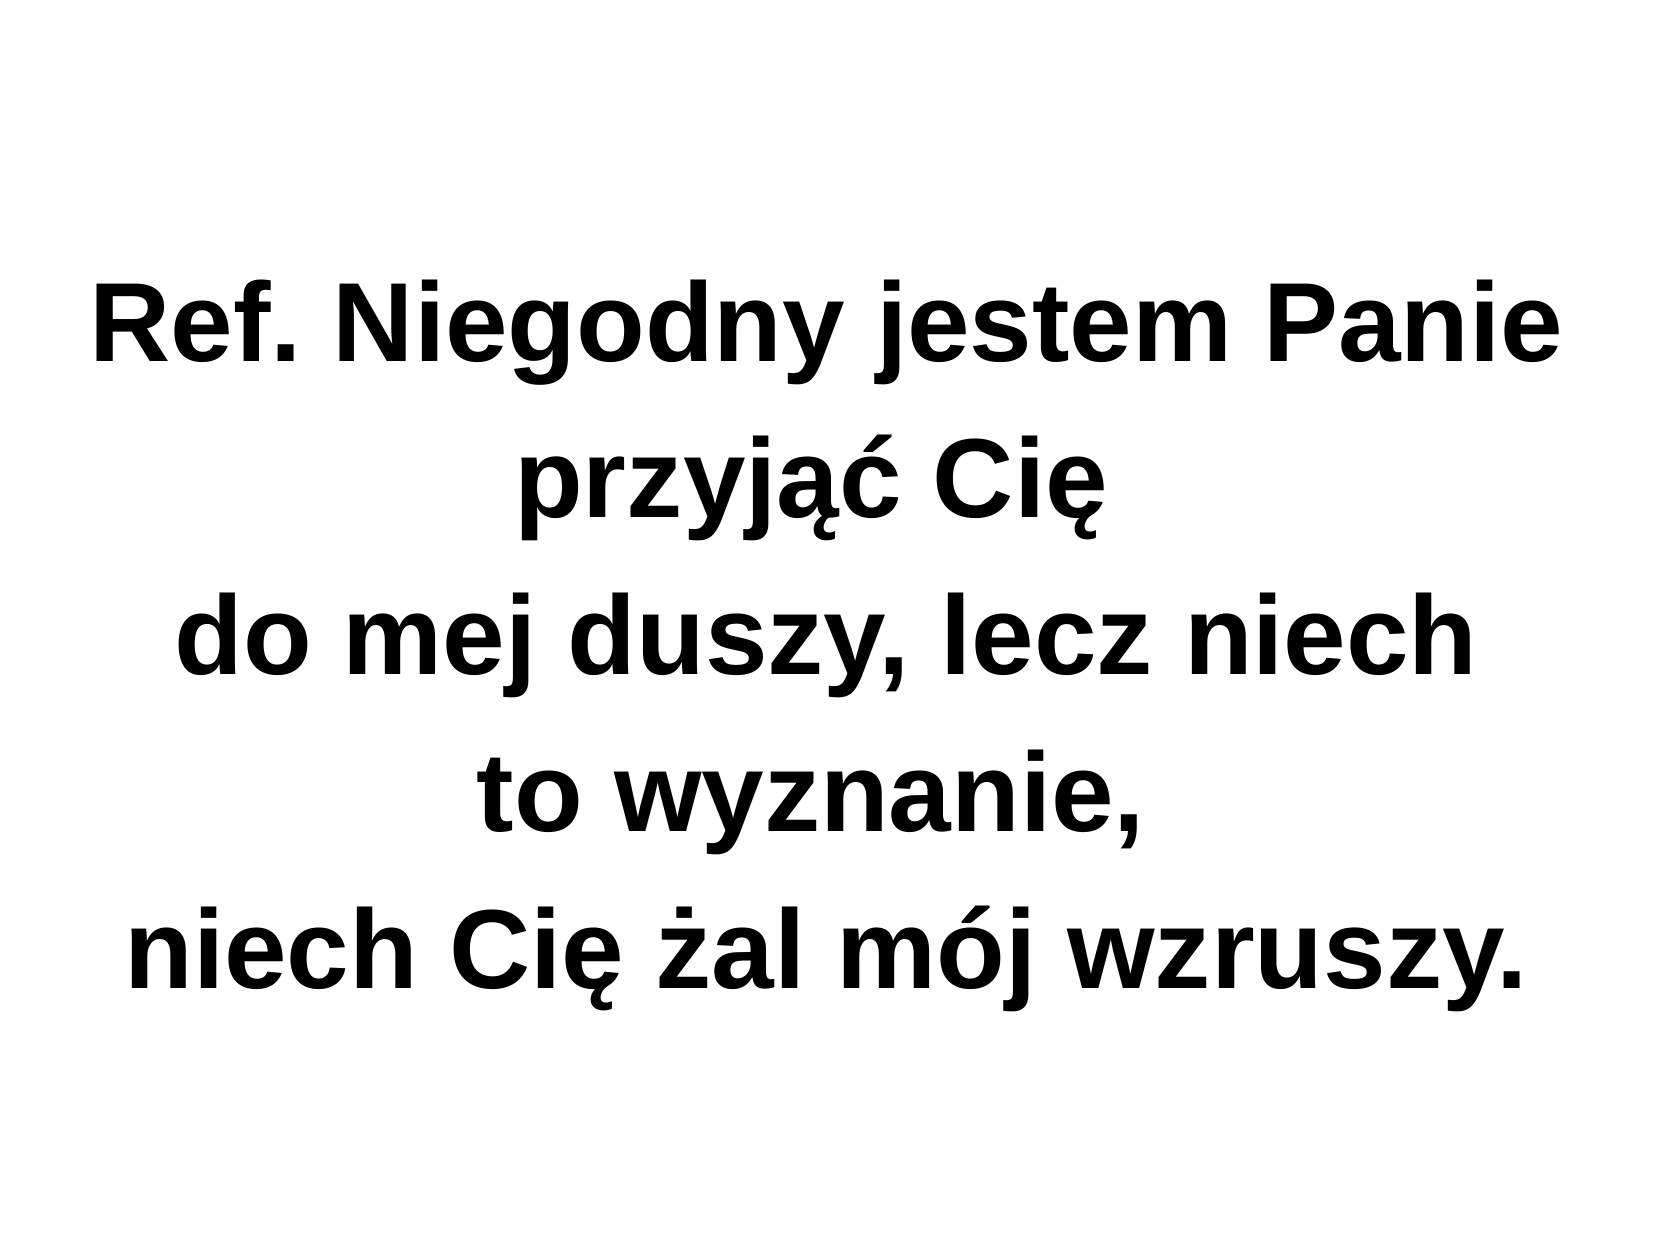

# Ref. Niegodny jestem Panie przyjąć Cię
do mej duszy, lecz niech
to wyznanie,
niech Cię żal mój wzruszy.